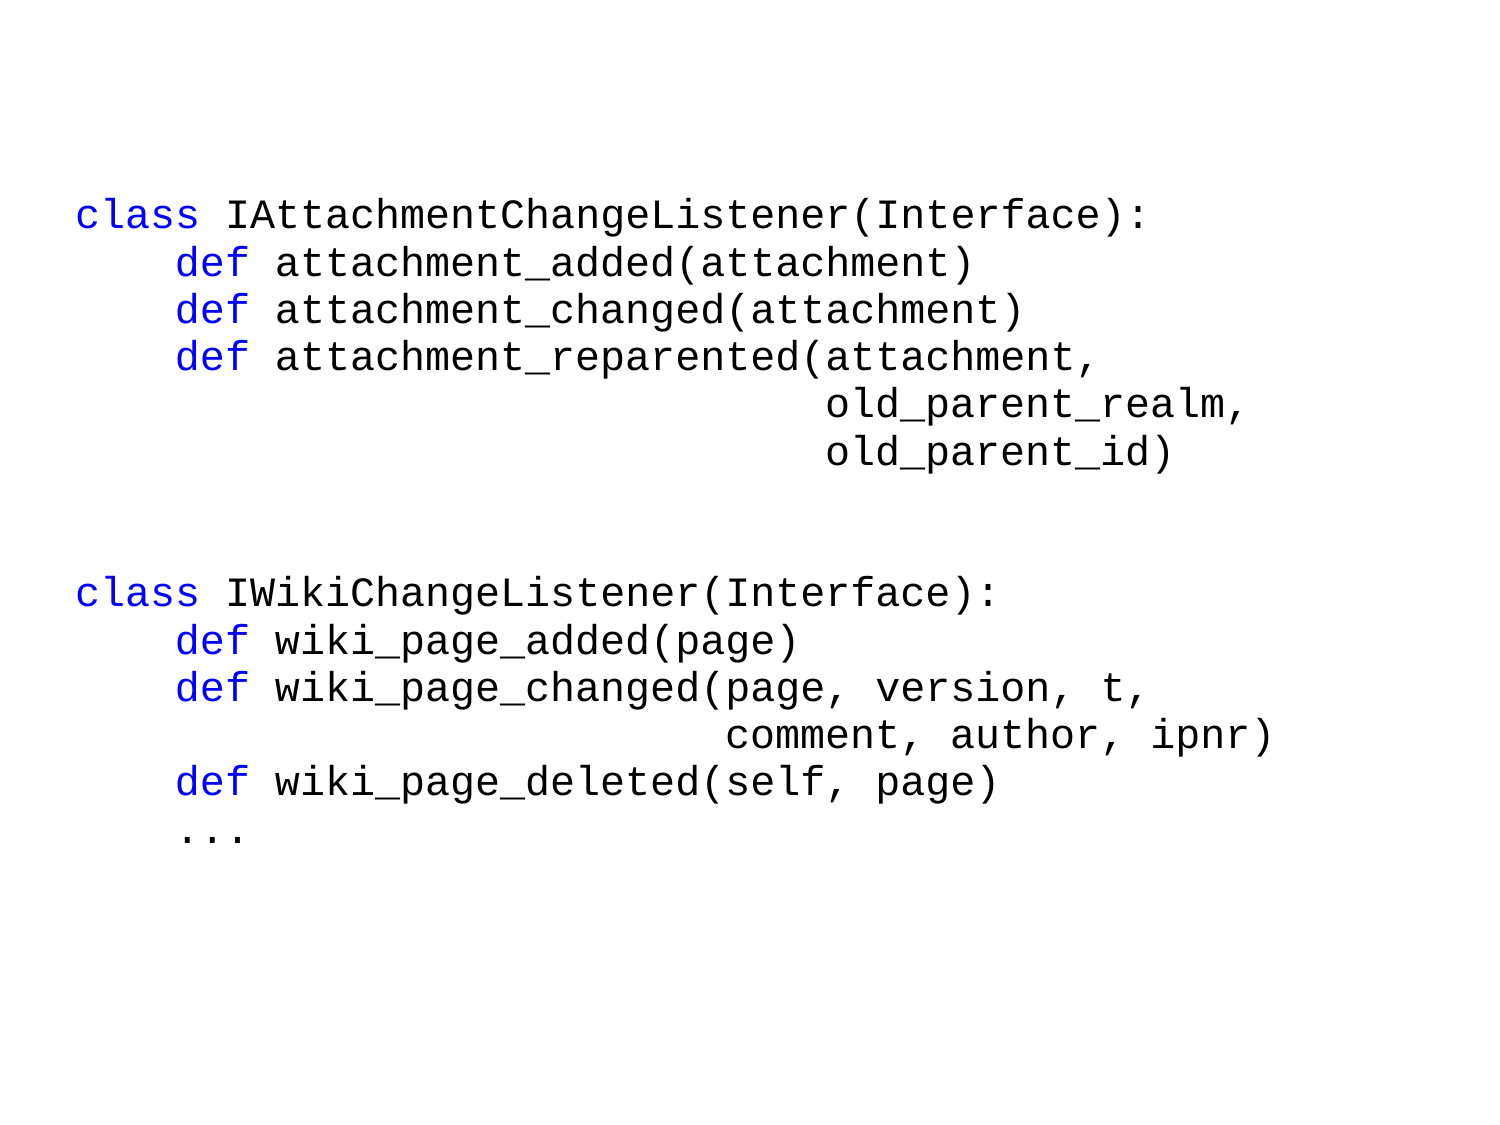

# class IAttachmentChangeListener(Interface):
 def attachment_added(attachment)
 def attachment_changed(attachment)
 def attachment_reparented(attachment,
 old_parent_realm,
 old_parent_id)
class IWikiChangeListener(Interface):
 def wiki_page_added(page)
 def wiki_page_changed(page, version, t,
 comment, author, ipnr)
 def wiki_page_deleted(self, page)
 ...